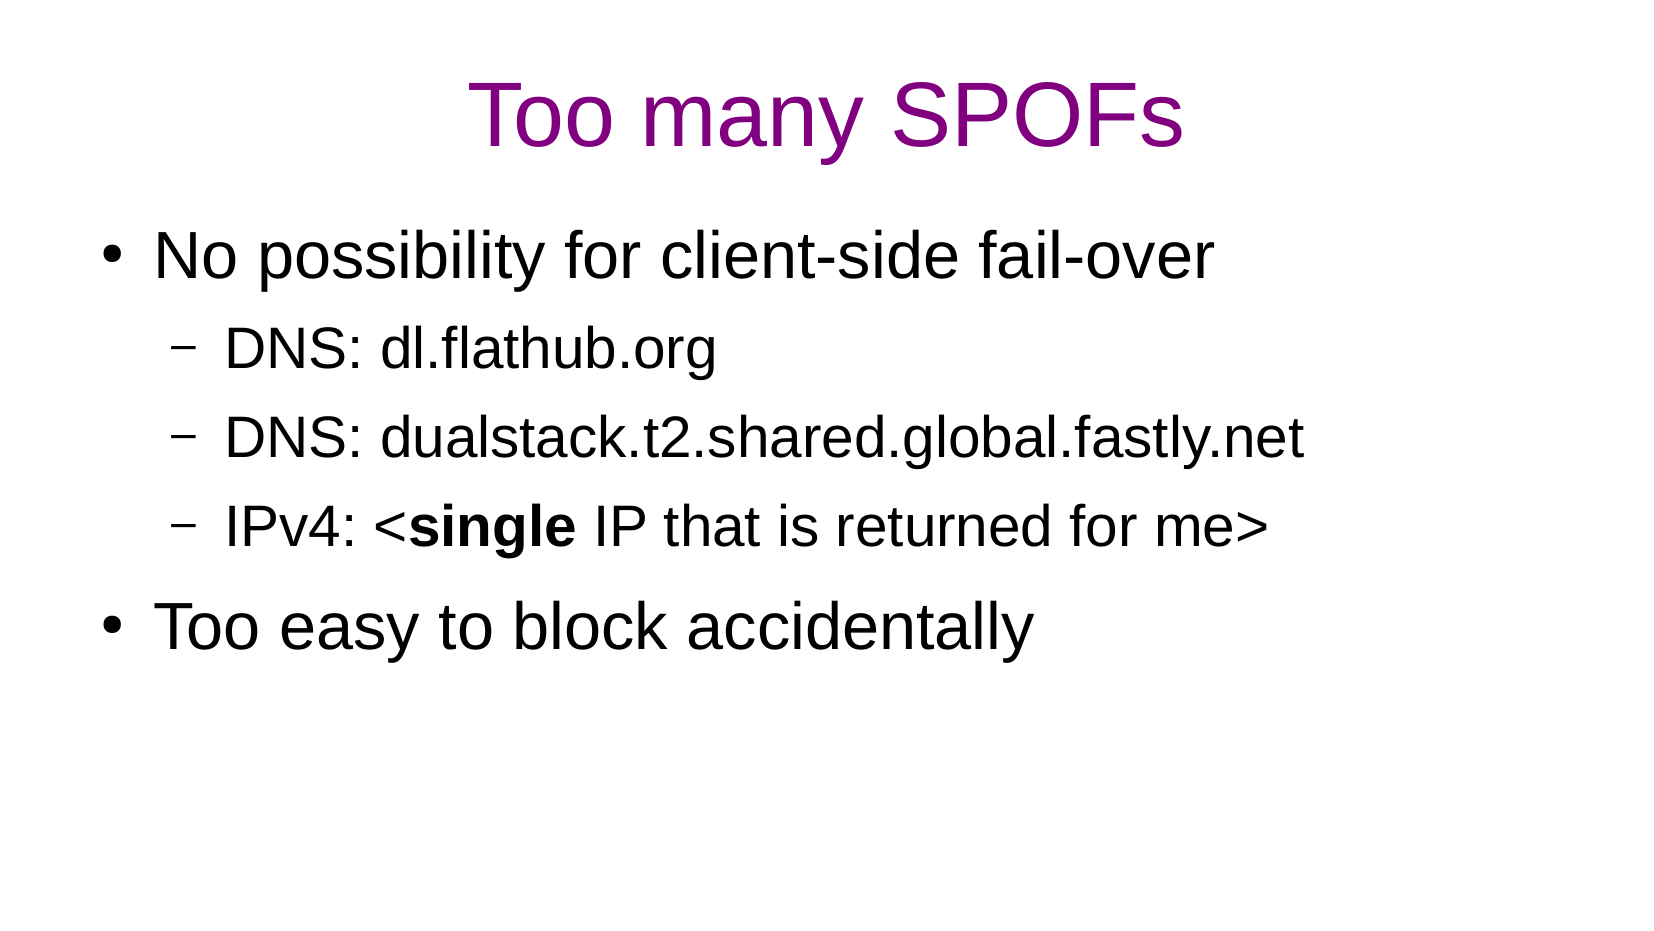

# Too many SPOFs
No possibility for client-side fail-over
DNS: dl.flathub.org
DNS: dualstack.t2.shared.global.fastly.net
IPv4: <single IP that is returned for me>
Too easy to block accidentally